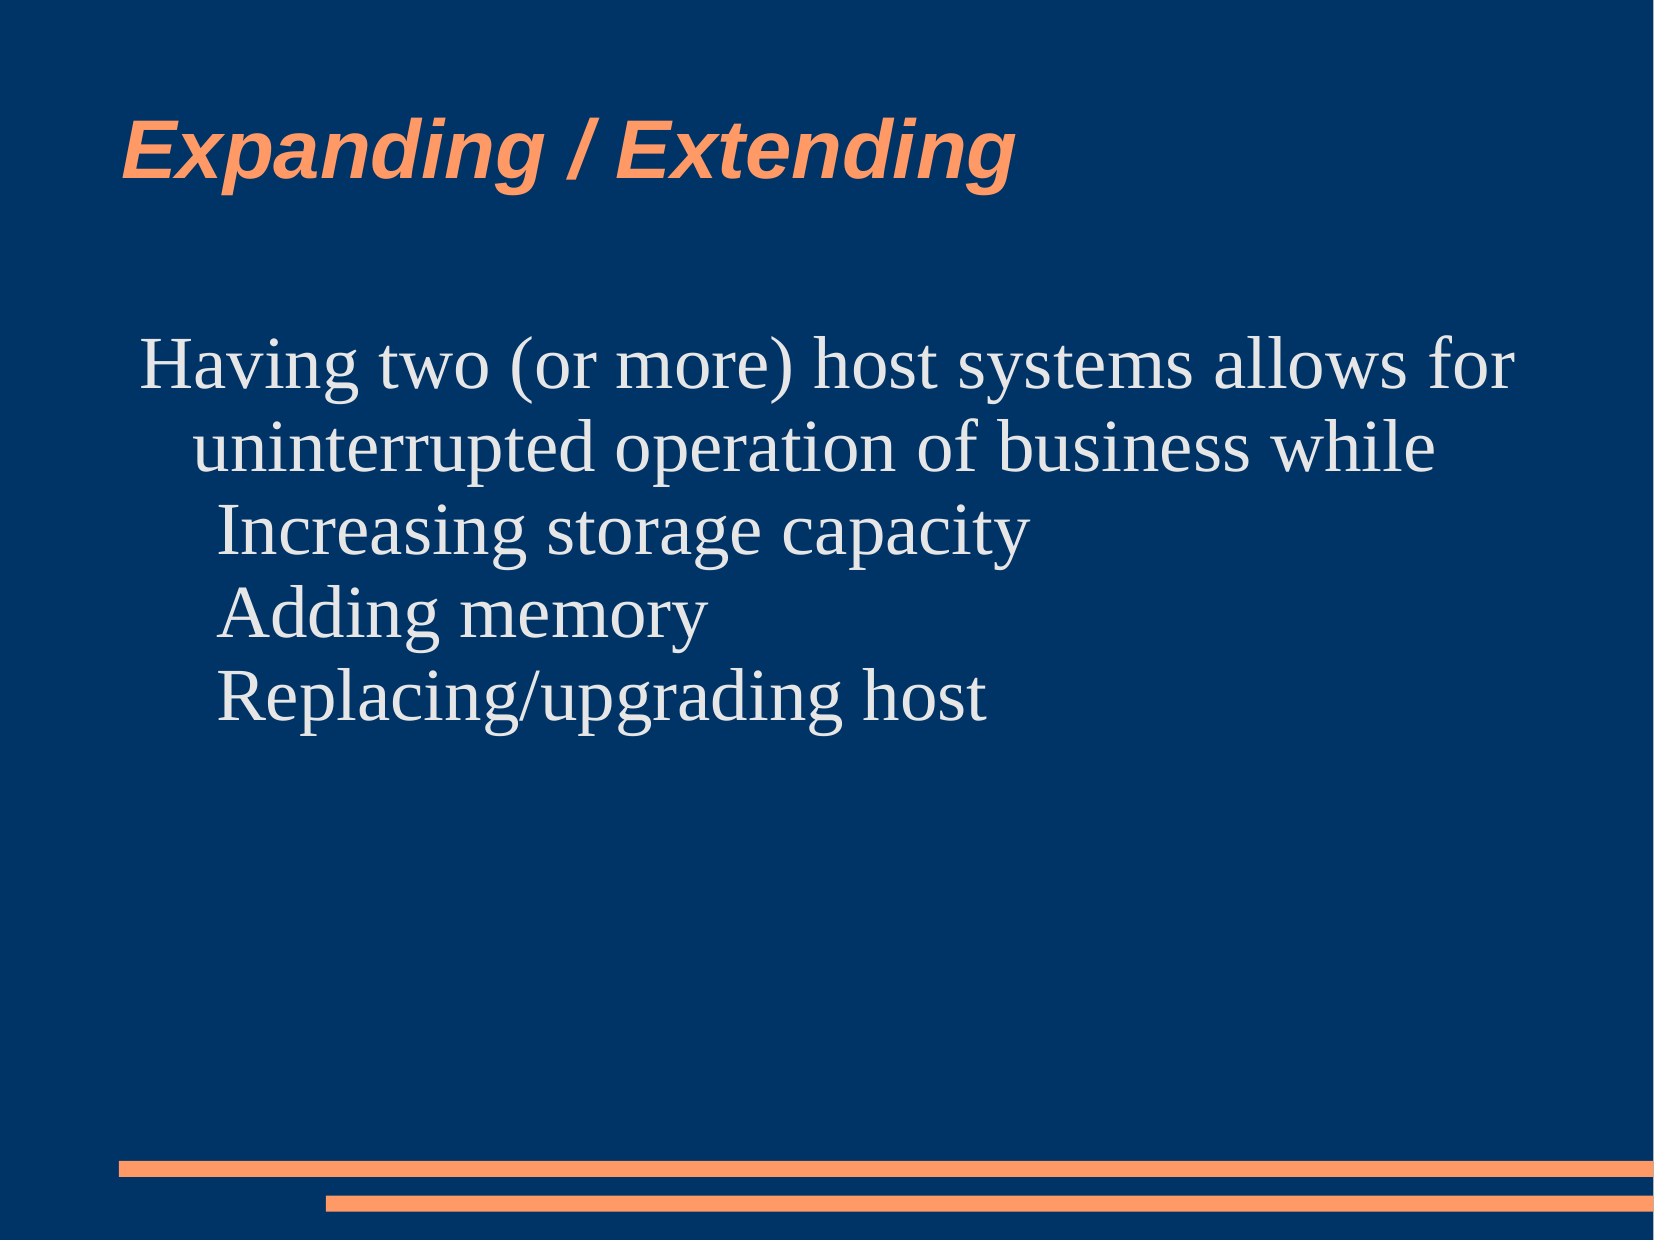

# Expanding / Extending
Having two (or more) host systems allows for uninterrupted operation of business while
Increasing storage capacity
Adding memory
Replacing/upgrading host